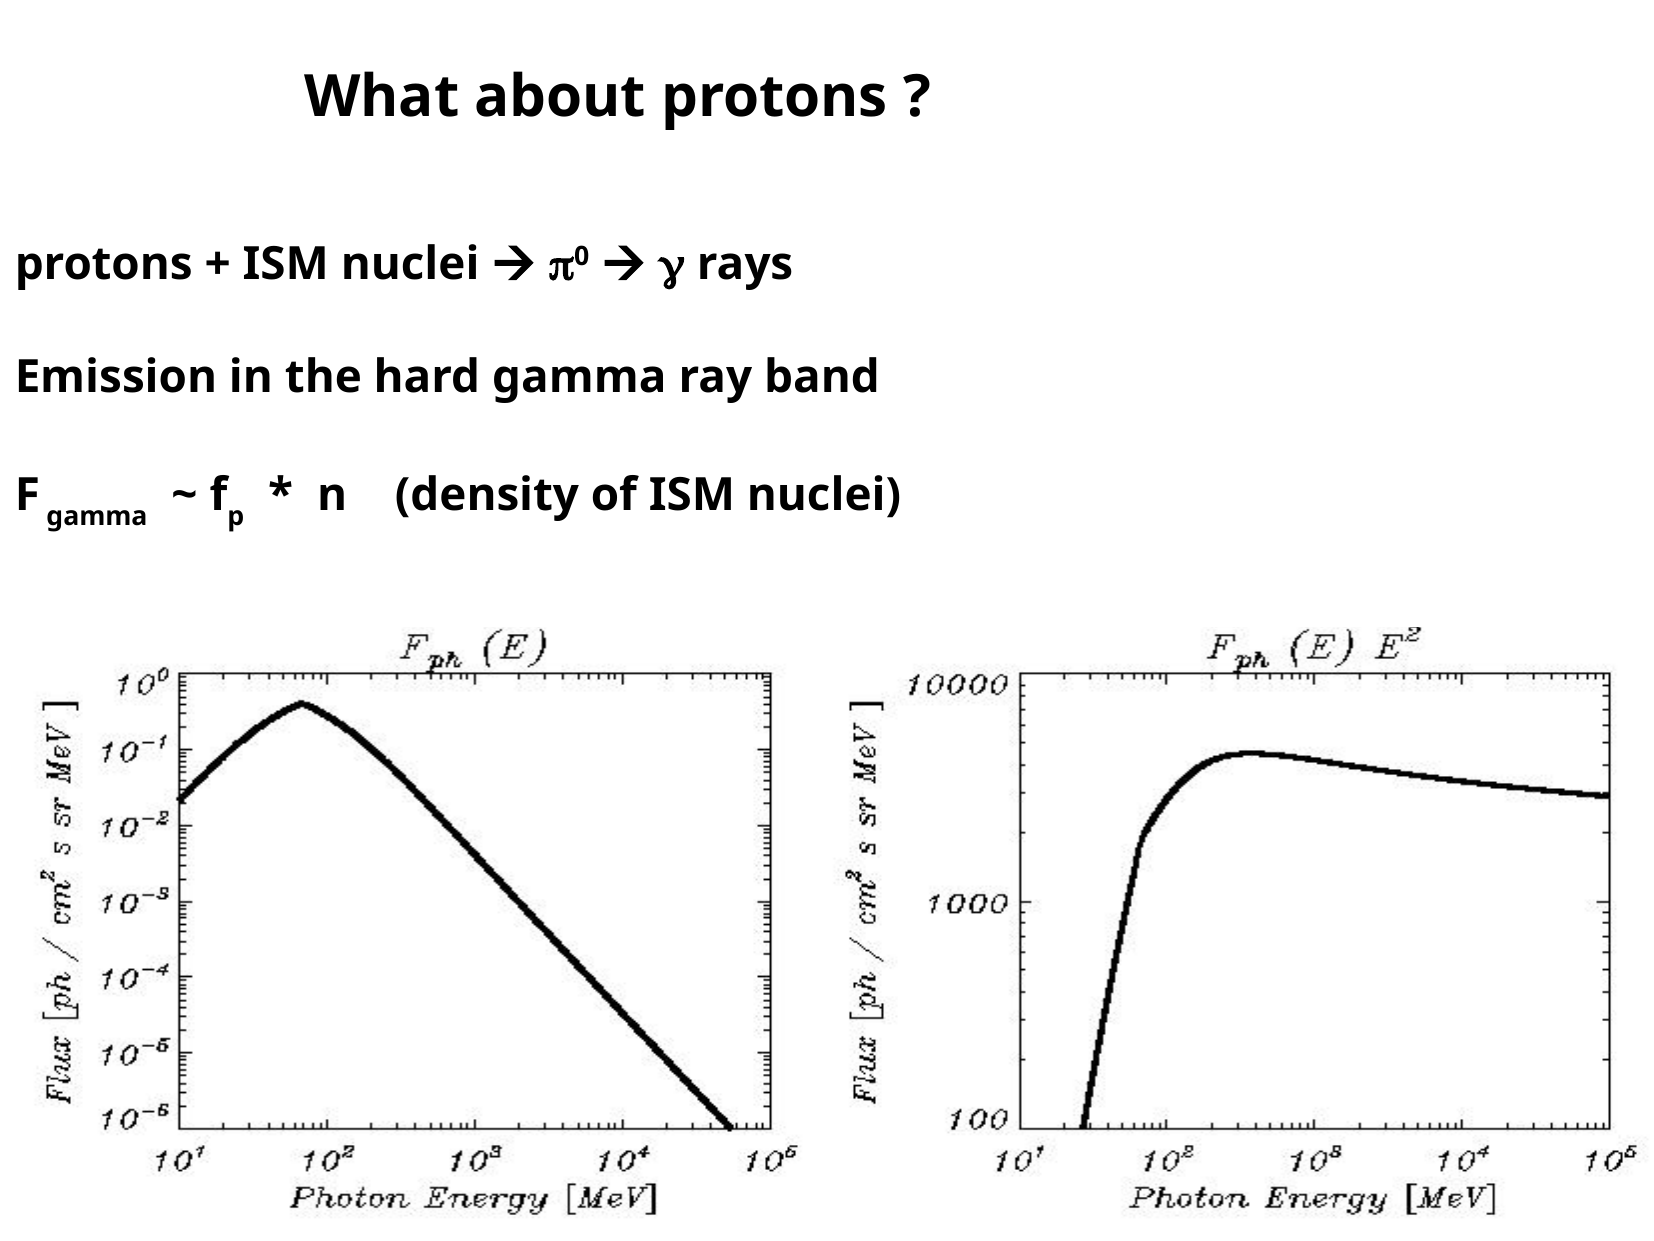

What about protons ?
protons + ISM nuclei  0   rays
Emission in the hard gamma ray band
F gamma ~ fp * n (density of ISM nuclei)